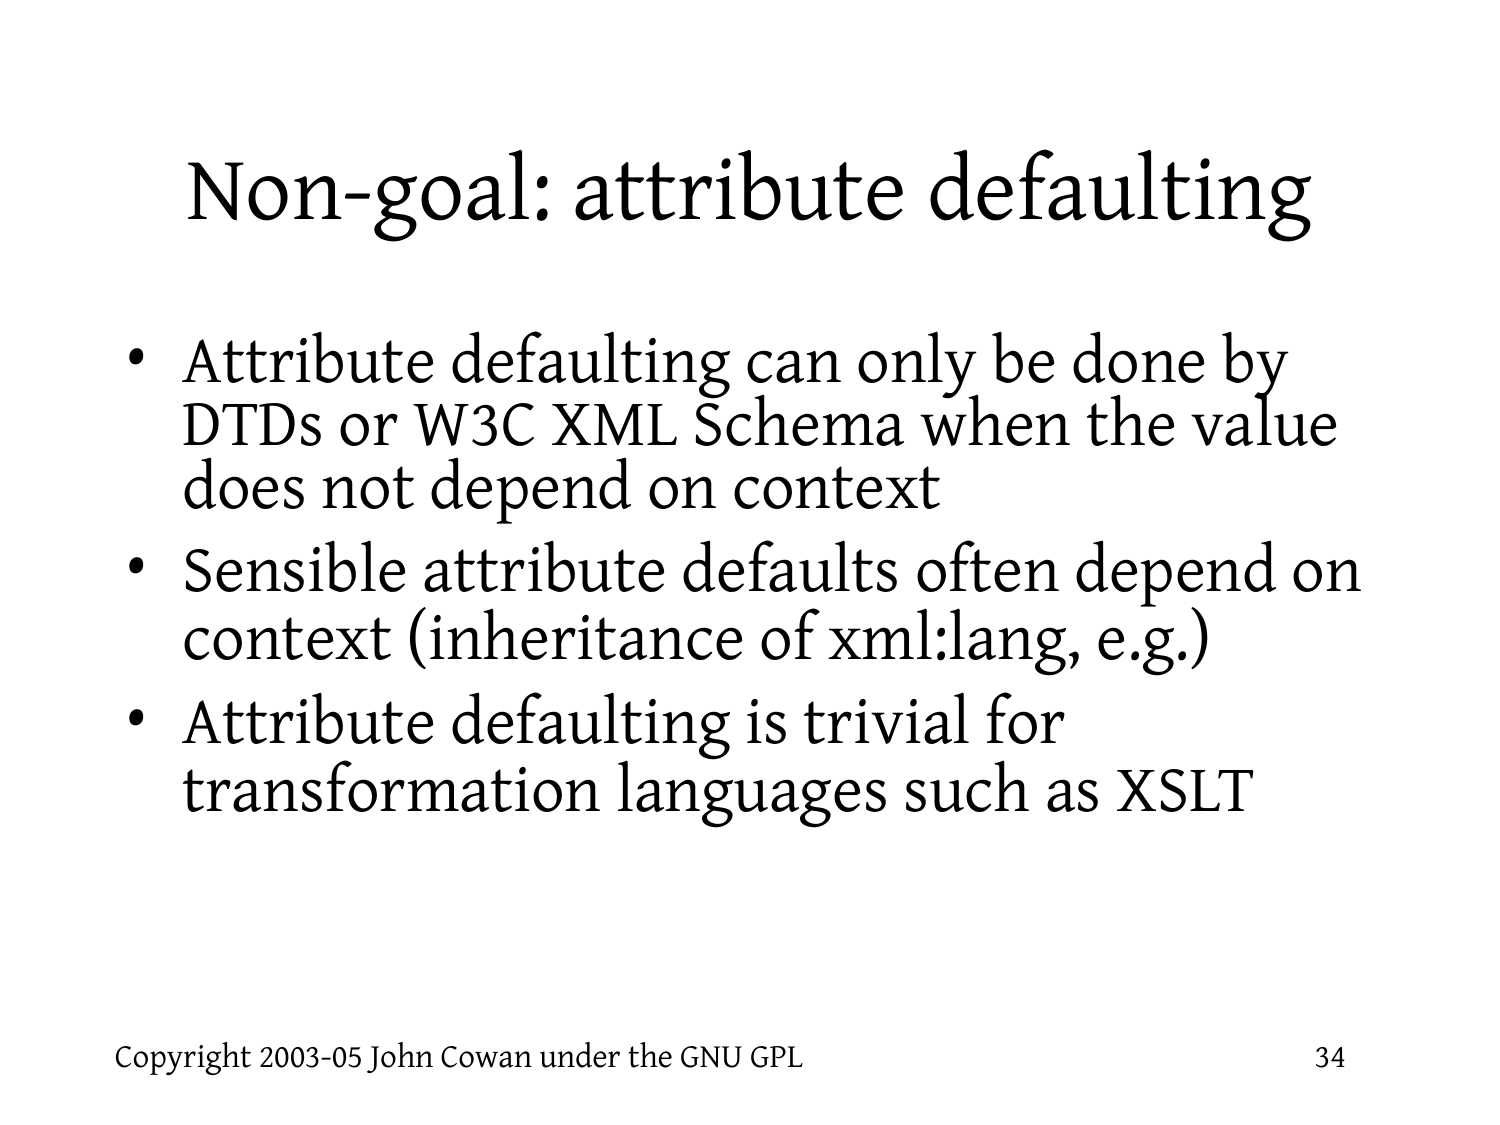

# Non-goal: attribute defaulting
Attribute defaulting can only be done by DTDs or W3C XML Schema when the value does not depend on context
Sensible attribute defaults often depend on context (inheritance of xml:lang, e.g.)
Attribute defaulting is trivial for transformation languages such as XSLT